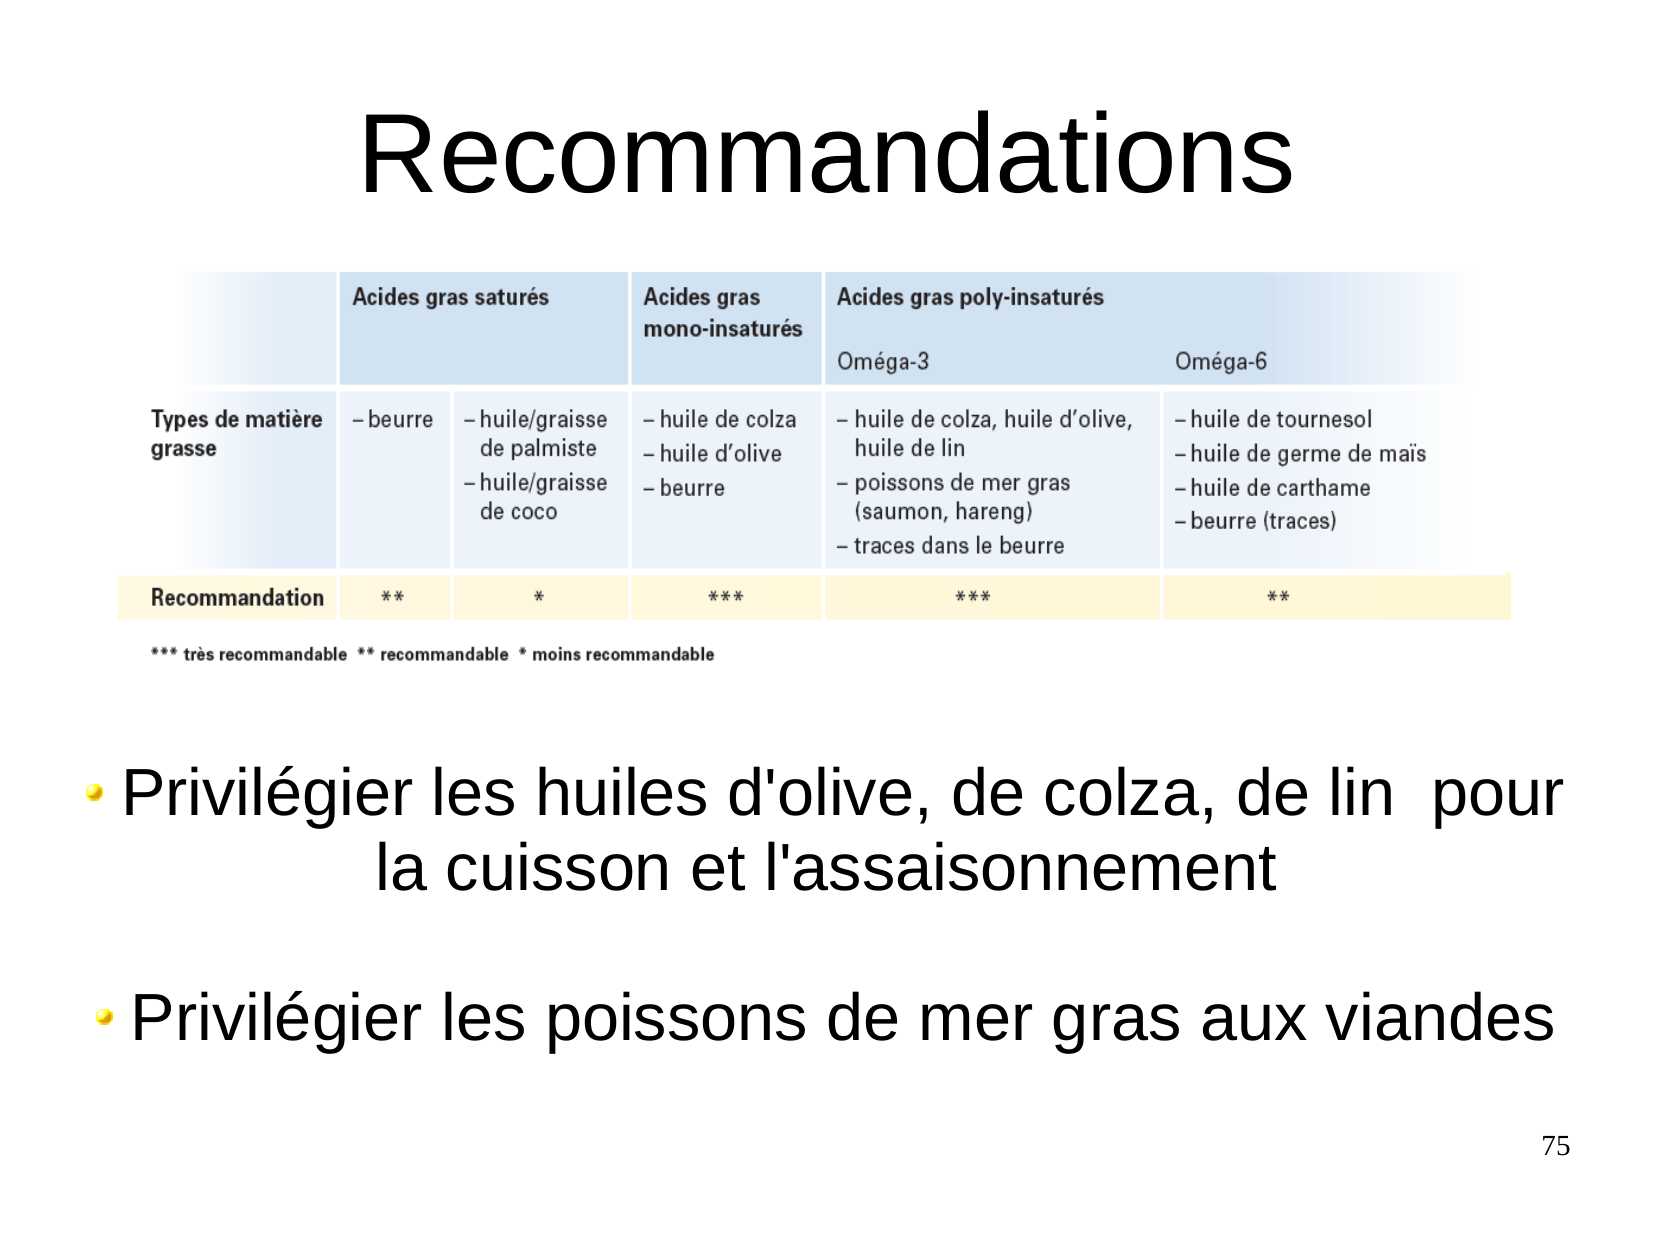

# Recommandations
 Privilégier les huiles d'olive, de colza, de lin pour la cuisson et l'assaisonnement
 Privilégier les poissons de mer gras aux viandes
75